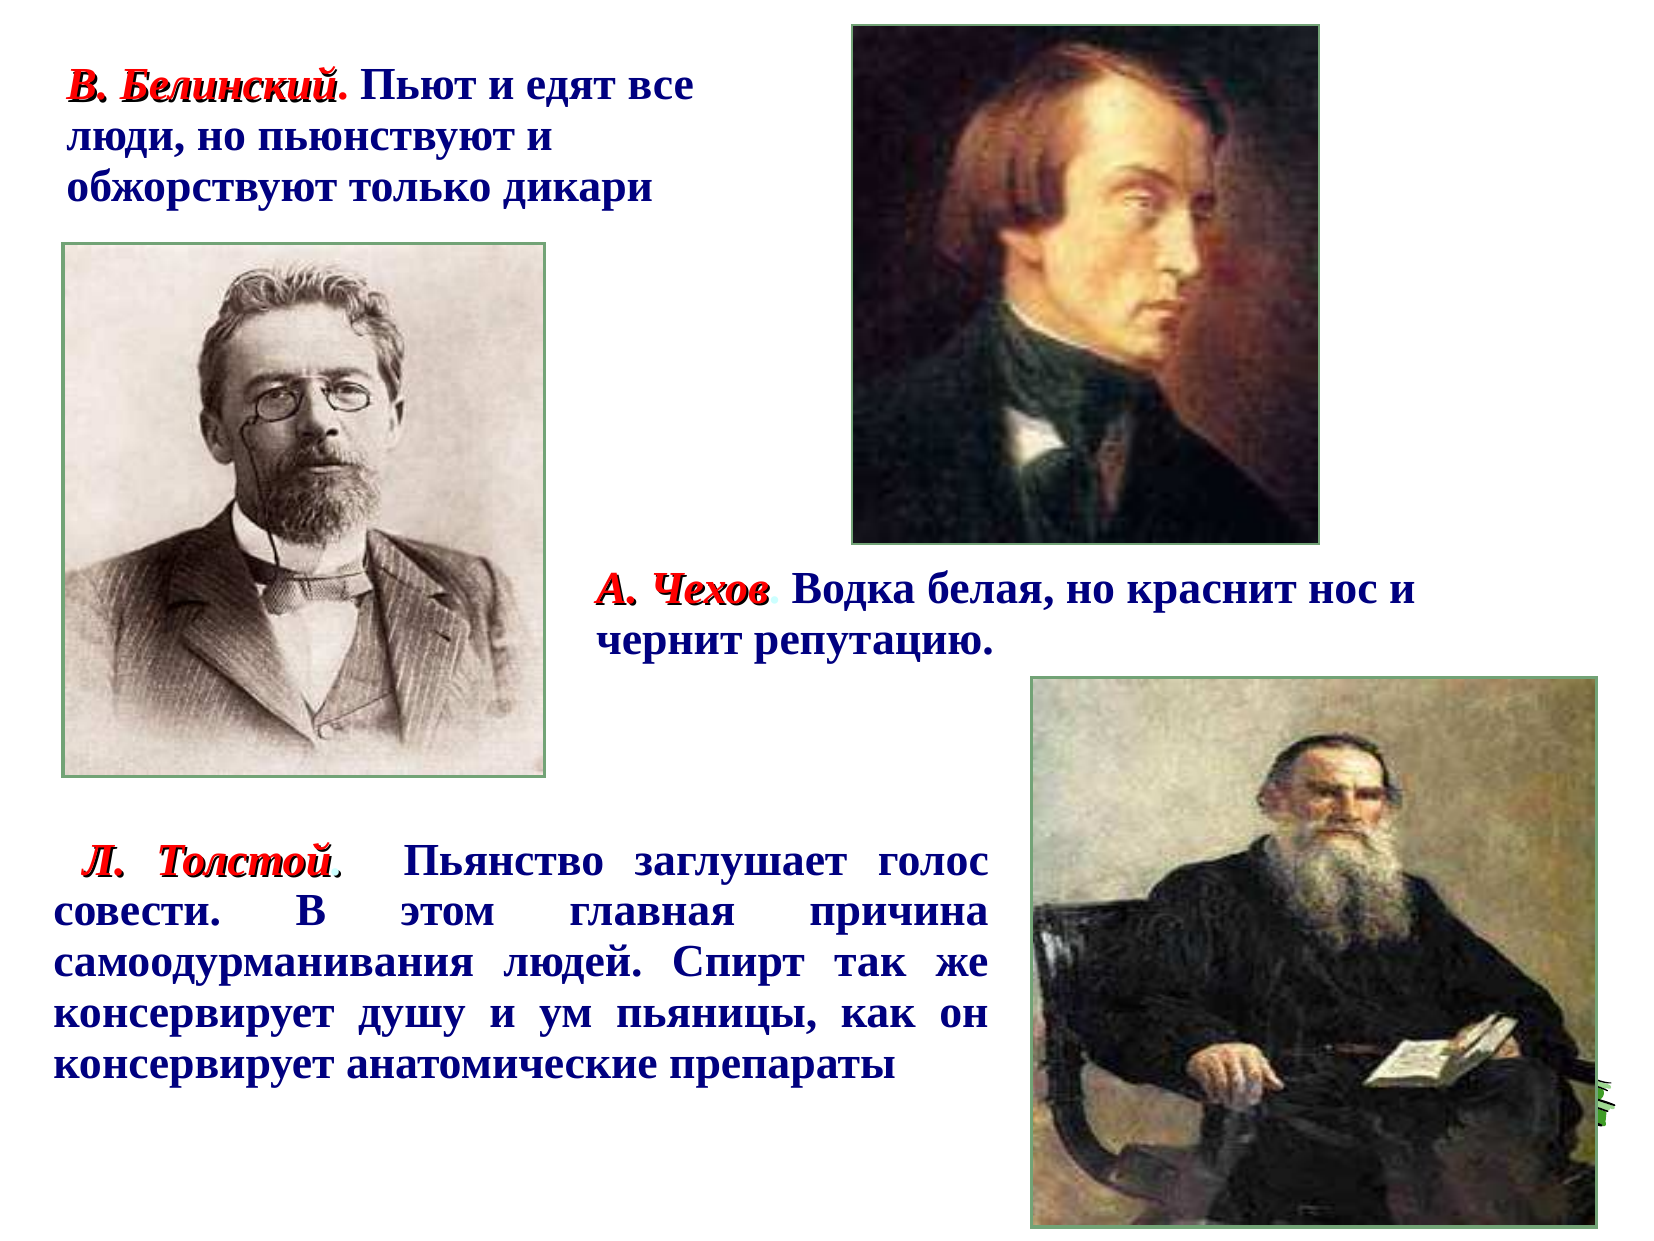

В. Белинский. Пьют и едят все люди, но пьюнствуют и обжорствуют только дикари
А. Чехов. Водка белая, но краснит нос и чернит репутацию.
 Л. Толстой. Пьянство заглушает голос совести. В этом главная причина самоодурманивания людей. Спирт так же консервирует душу и ум пьяницы, как он консервирует анатомические препараты